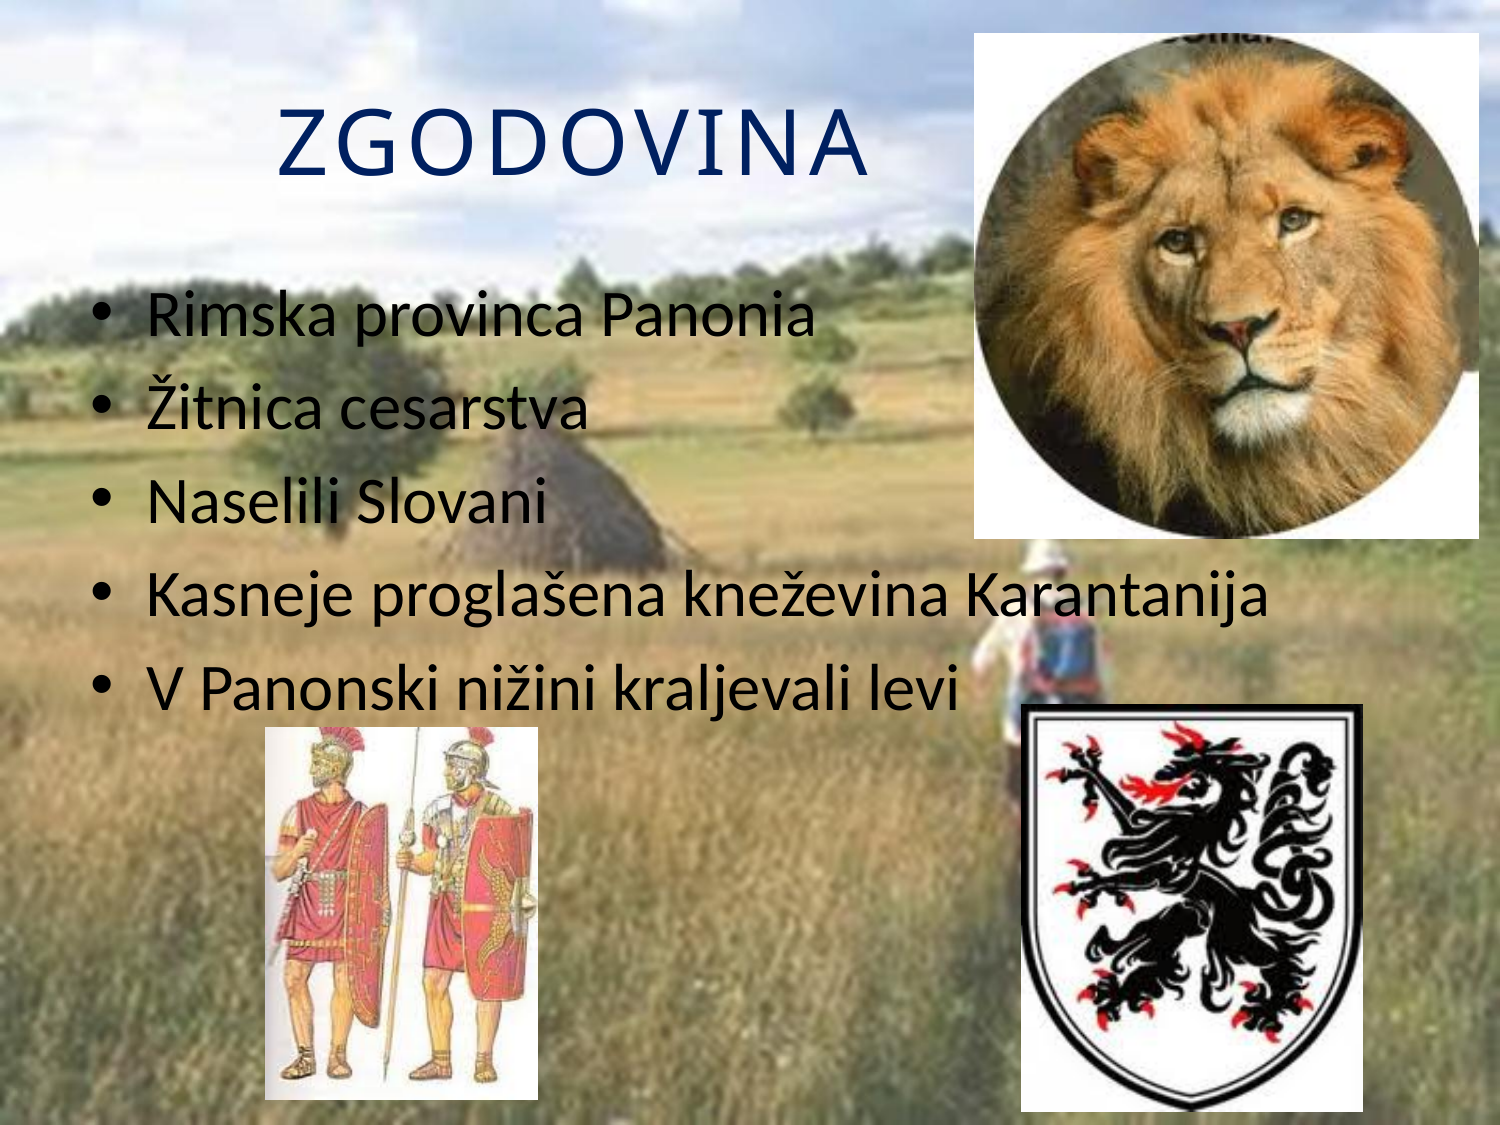

# ZGODOVINA
Rimska provinca Panonia
Žitnica cesarstva
Naselili Slovani
Kasneje proglašena kneževina Karantanija
V Panonski nižini kraljevali levi